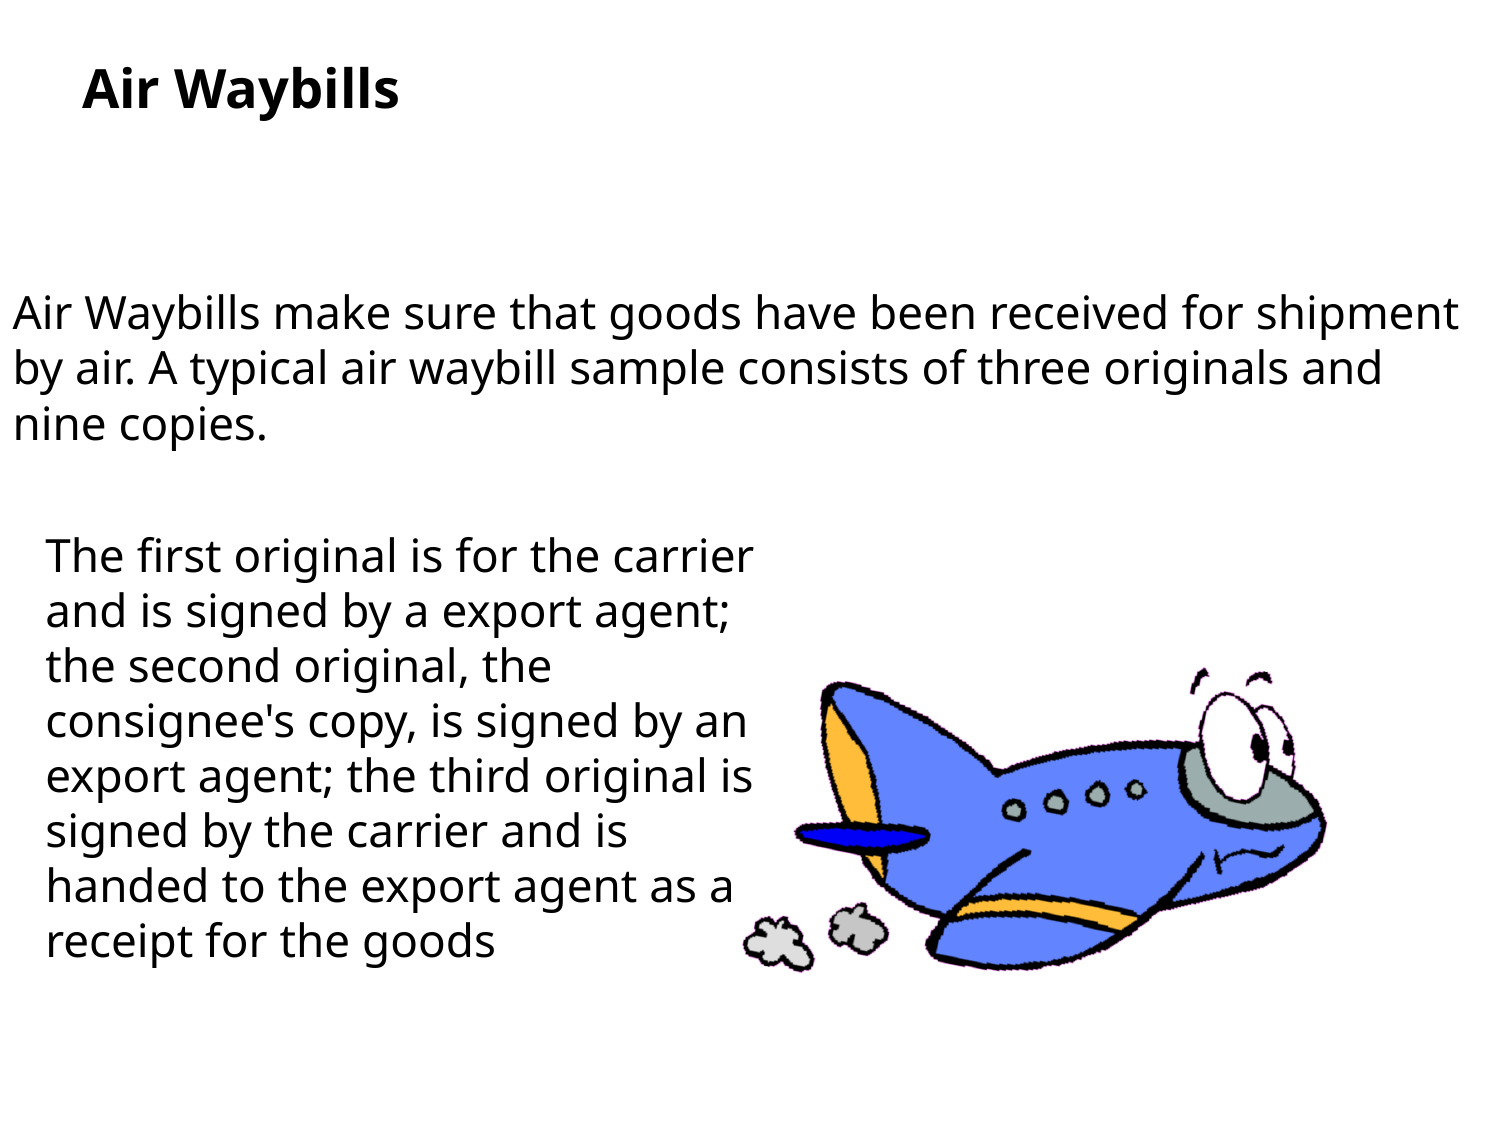

Air Waybills
Air Waybills make sure that goods have been received for shipment by air. A typical air waybill sample consists of three originals and nine copies.
The first original is for the carrier and is signed by a export agent; the second original, the consignee's copy, is signed by an export agent; the third original is signed by the carrier and is handed to the export agent as a receipt for the goods